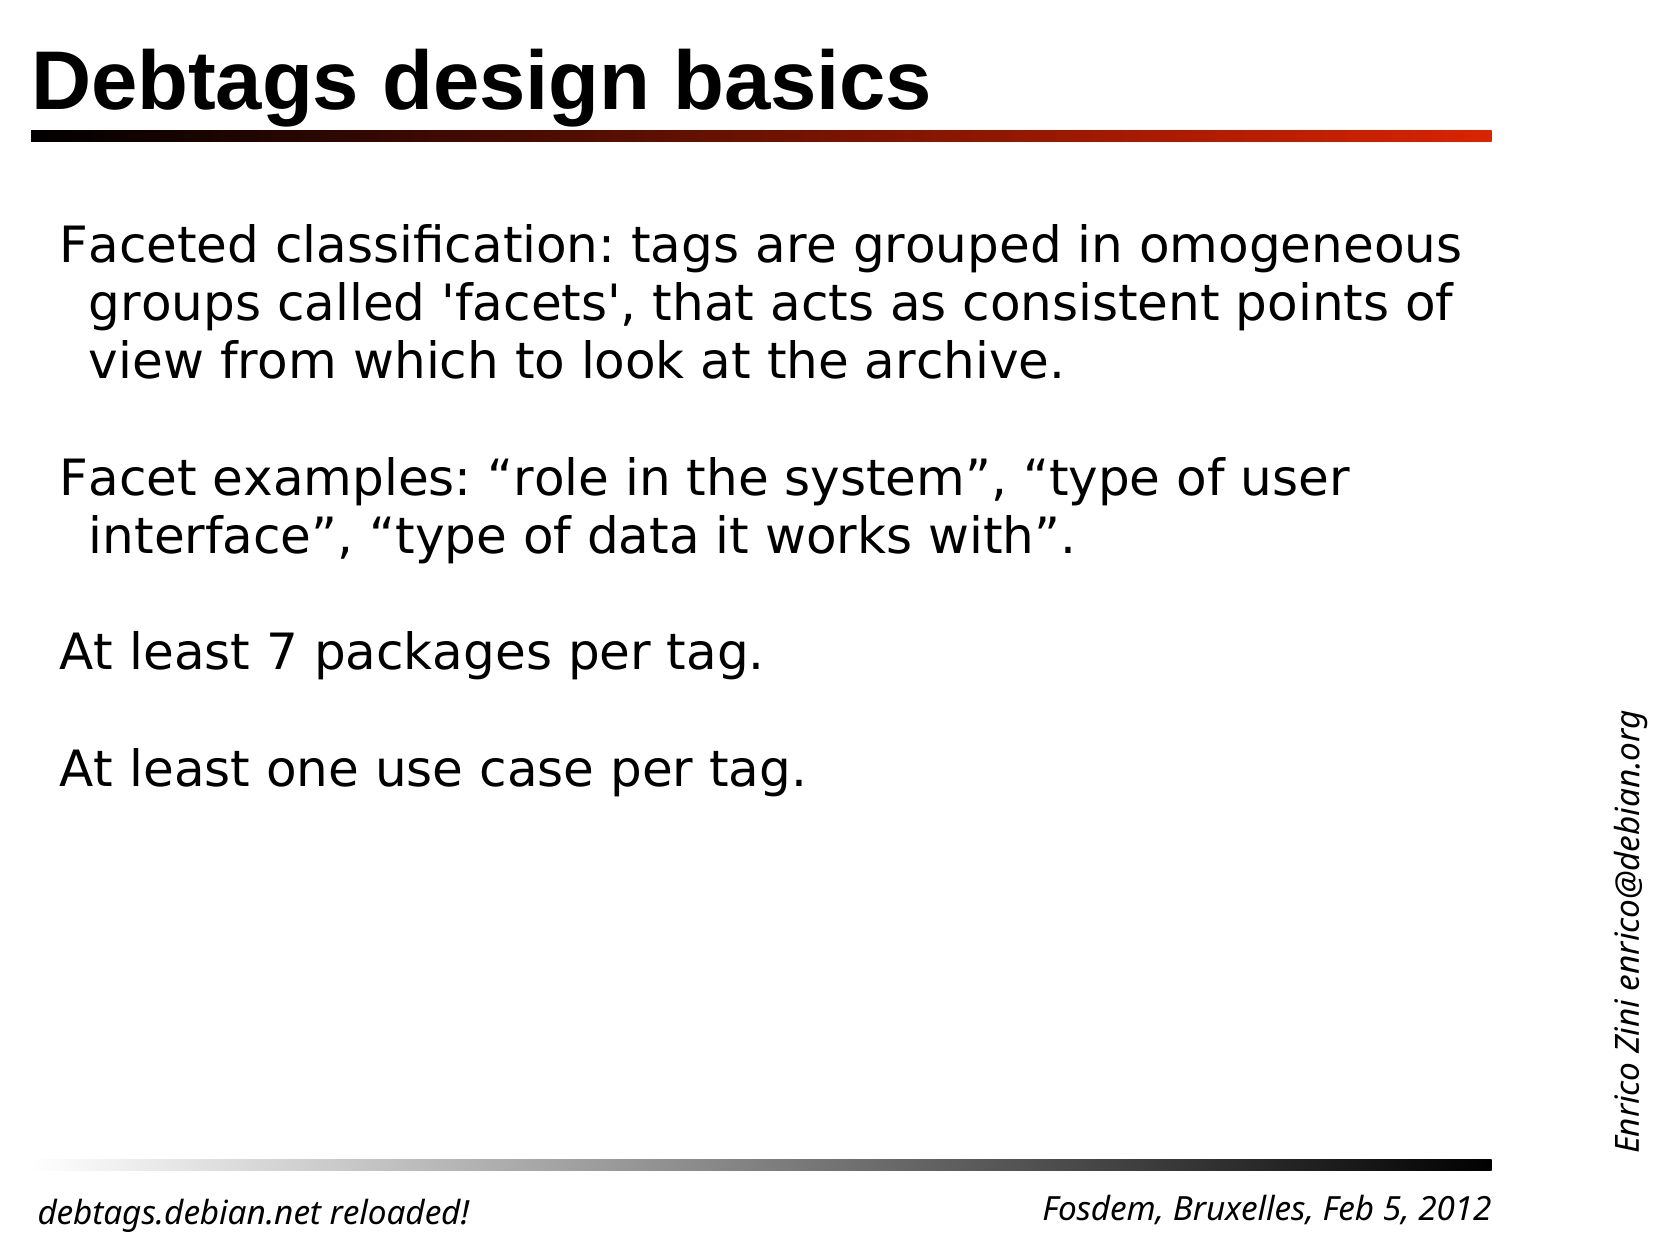

Debtags design basics
Faceted classification: tags are grouped in omogeneous groups called 'facets', that acts as consistent points of view from which to look at the archive.
Facet examples: “role in the system”, “type of user interface”, “type of data it works with”.
At least 7 packages per tag.
At least one use case per tag.